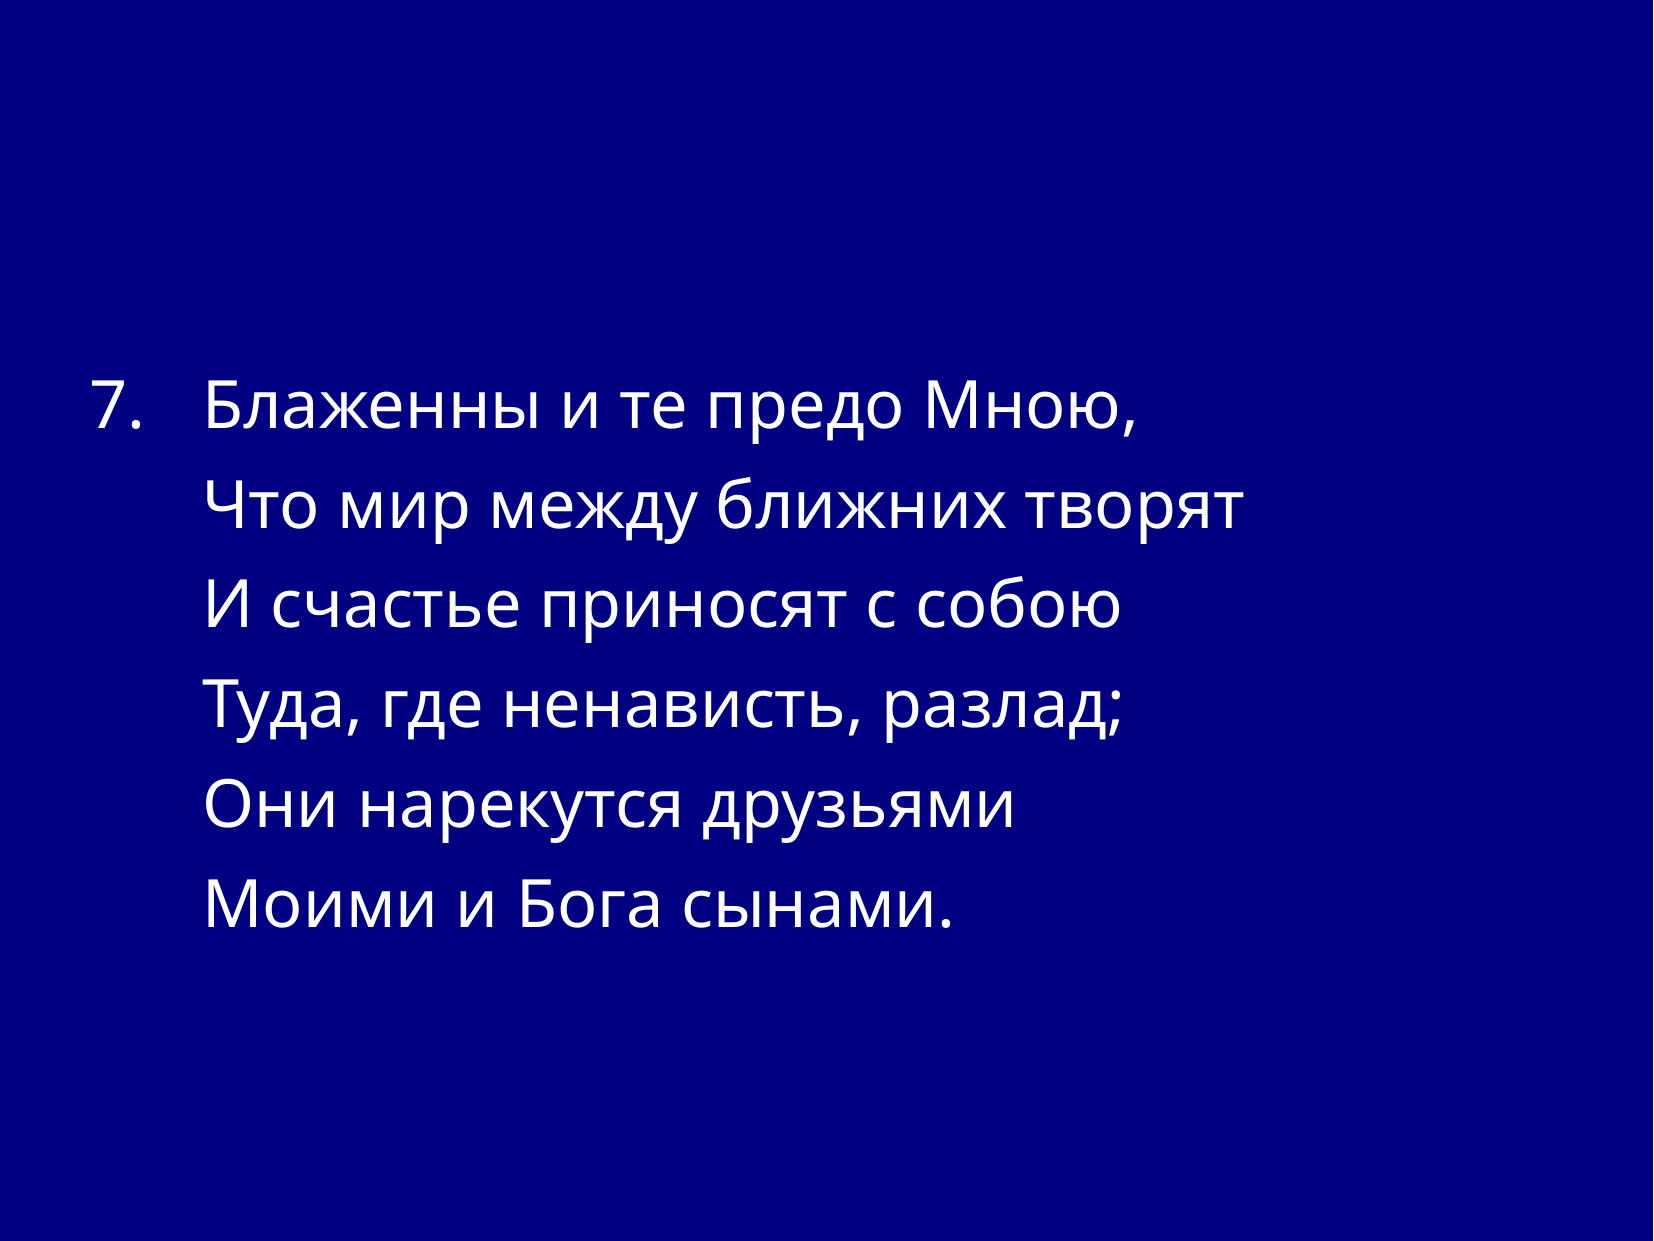

7.	Блаженны и те предо Мною,
	Что мир между ближних творят
	И счастье приносят с собою
	Туда, где ненависть, разлад;
	Они нарекутся друзьями
	Моими и Бога сынами.